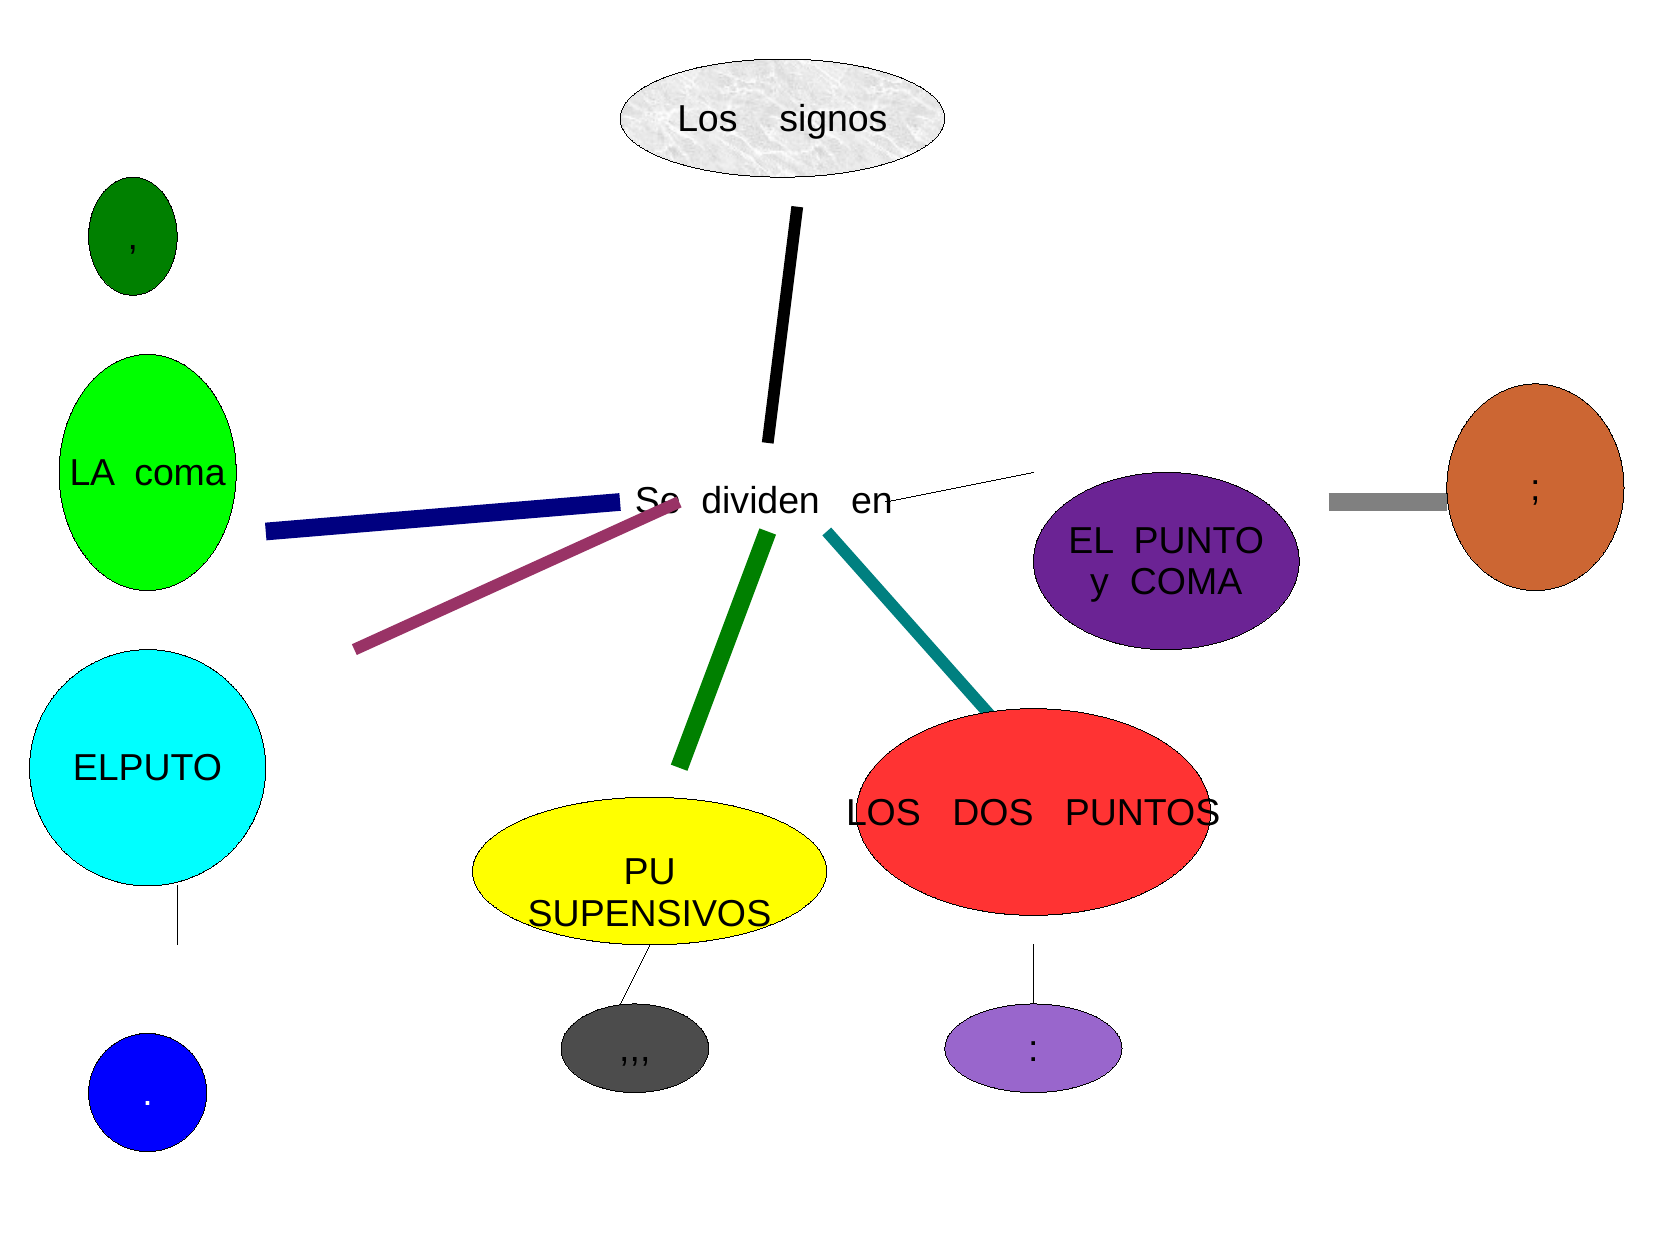

Los signos
,
LA coma
;
Se dividen en
EL PUNTO
y COMA
ELPUTO
LOS DOS PUNTOS
PU
SUPENSIVOS
,,,
:
.